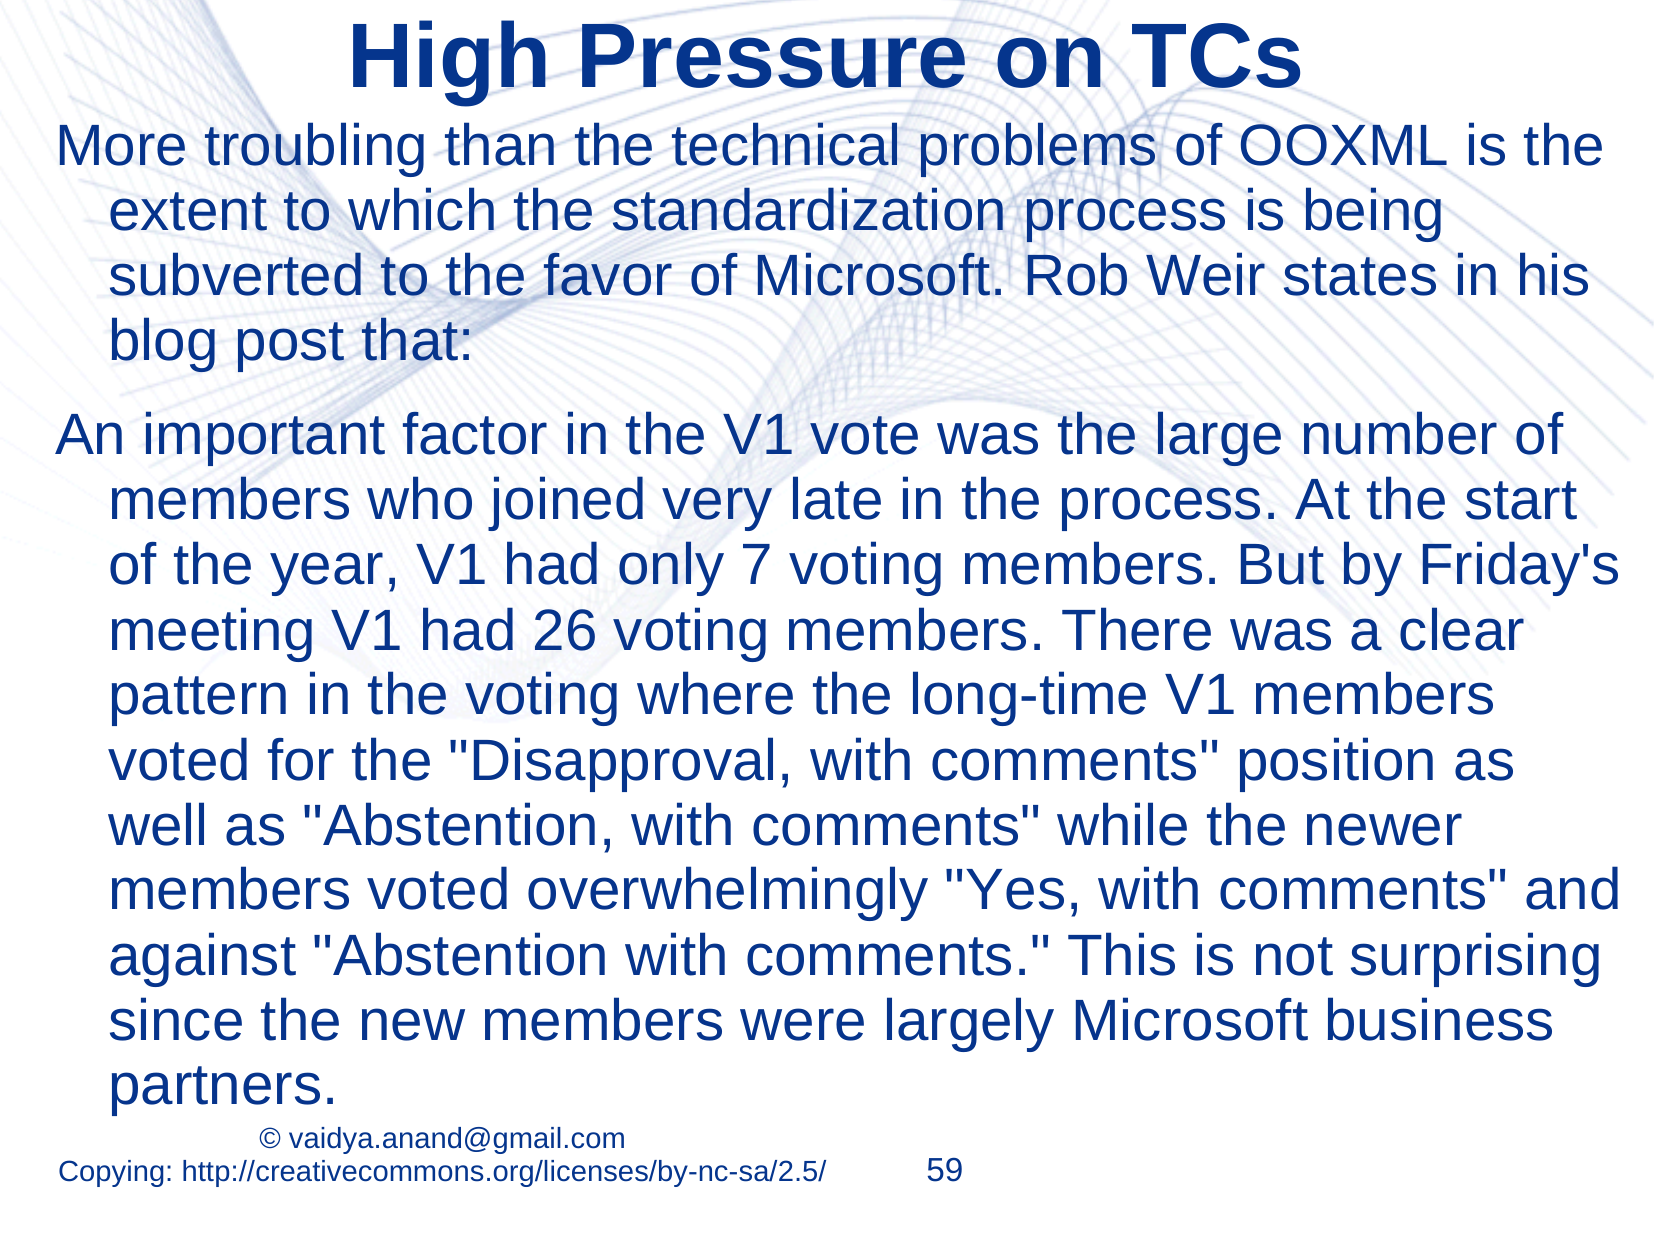

# High Pressure on TCs
More troubling than the technical problems of OOXML is the extent to which the standardization process is being subverted to the favor of Microsoft. Rob Weir states in his blog post that:
An important factor in the V1 vote was the large number of members who joined very late in the process. At the start of the year, V1 had only 7 voting members. But by Friday's meeting V1 had 26 voting members. There was a clear pattern in the voting where the long-time V1 members voted for the "Disapproval, with comments" position as well as "Abstention, with comments" while the newer members voted overwhelmingly "Yes, with comments" and against "Abstention with comments." This is not surprising since the new members were largely Microsoft business partners.
http://www.broffice.org
59